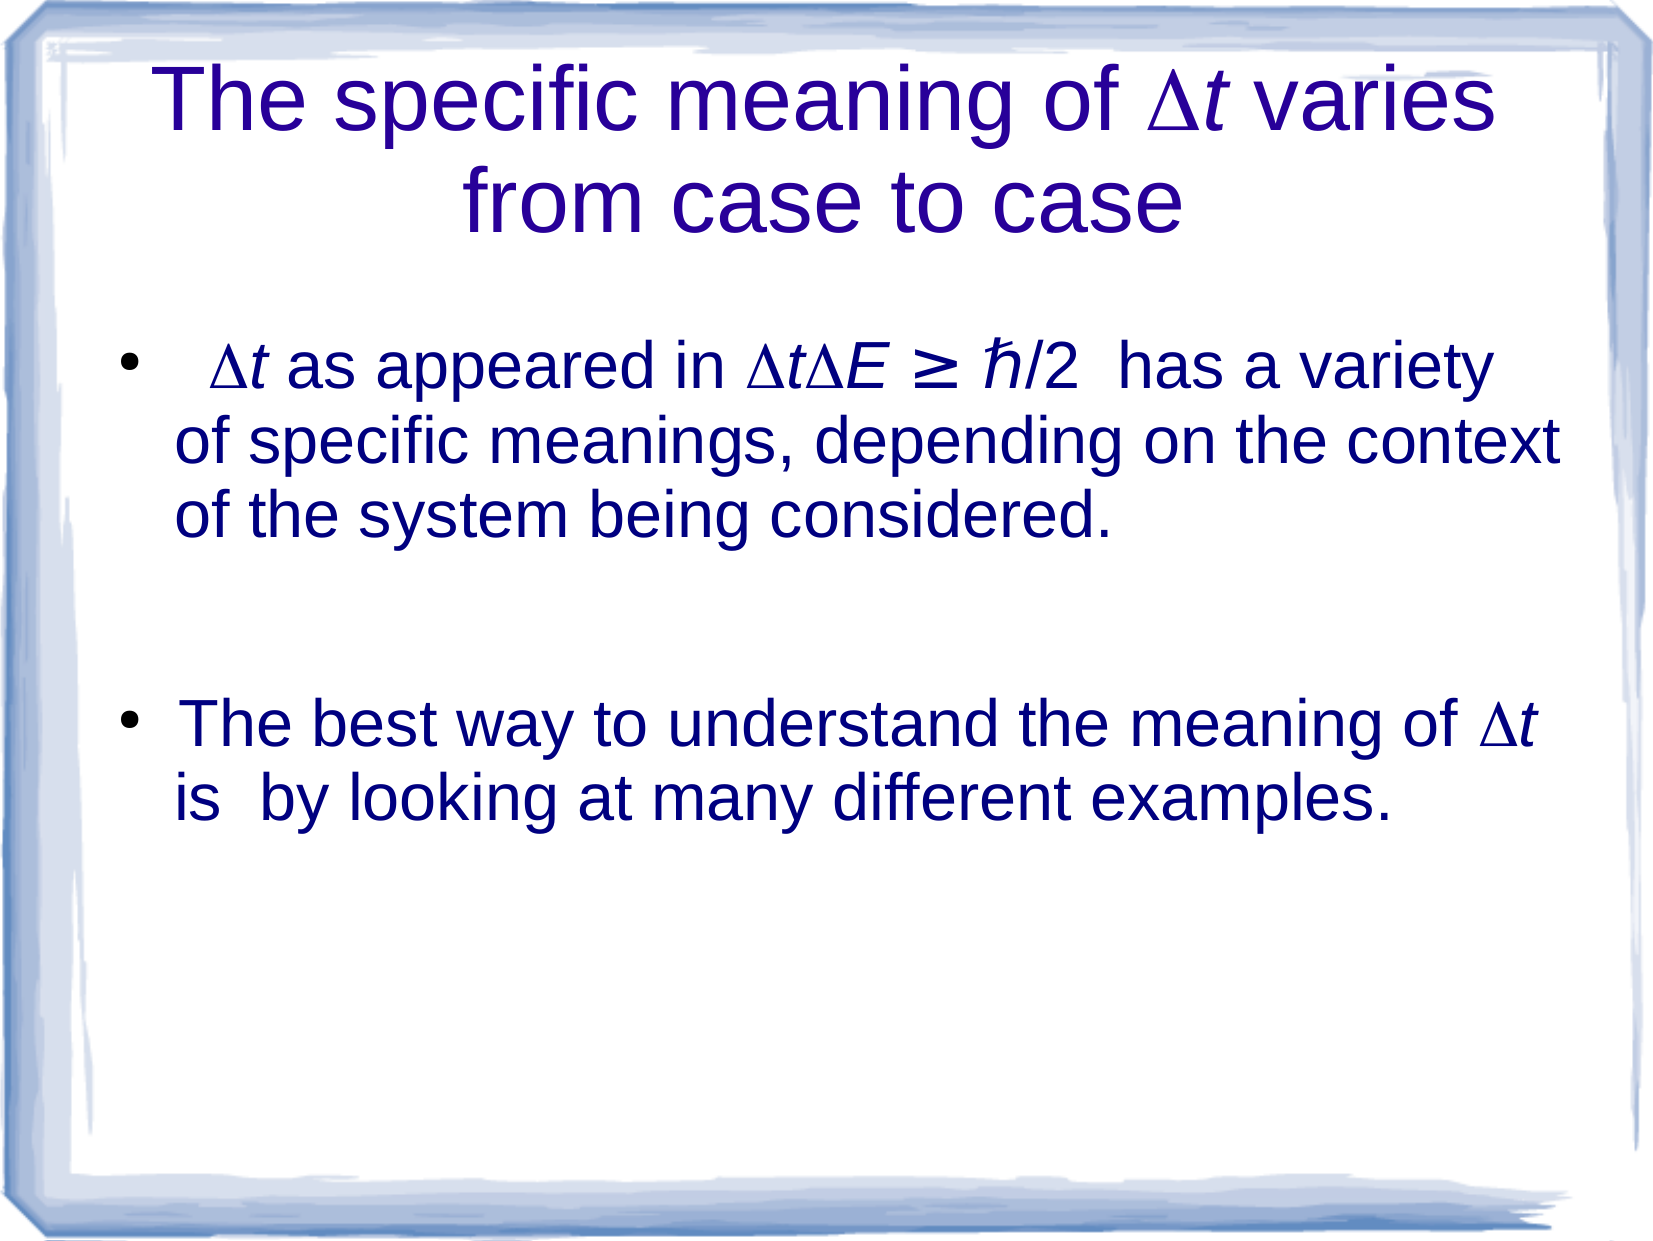

# The specific meaning of Dt varies from case to case
 Dt as appeared in DtDE ≥ ℏ/2 has a variety of specific meanings, depending on the context of the system being considered.
 The best way to understand the meaning of Dt is by looking at many different examples.